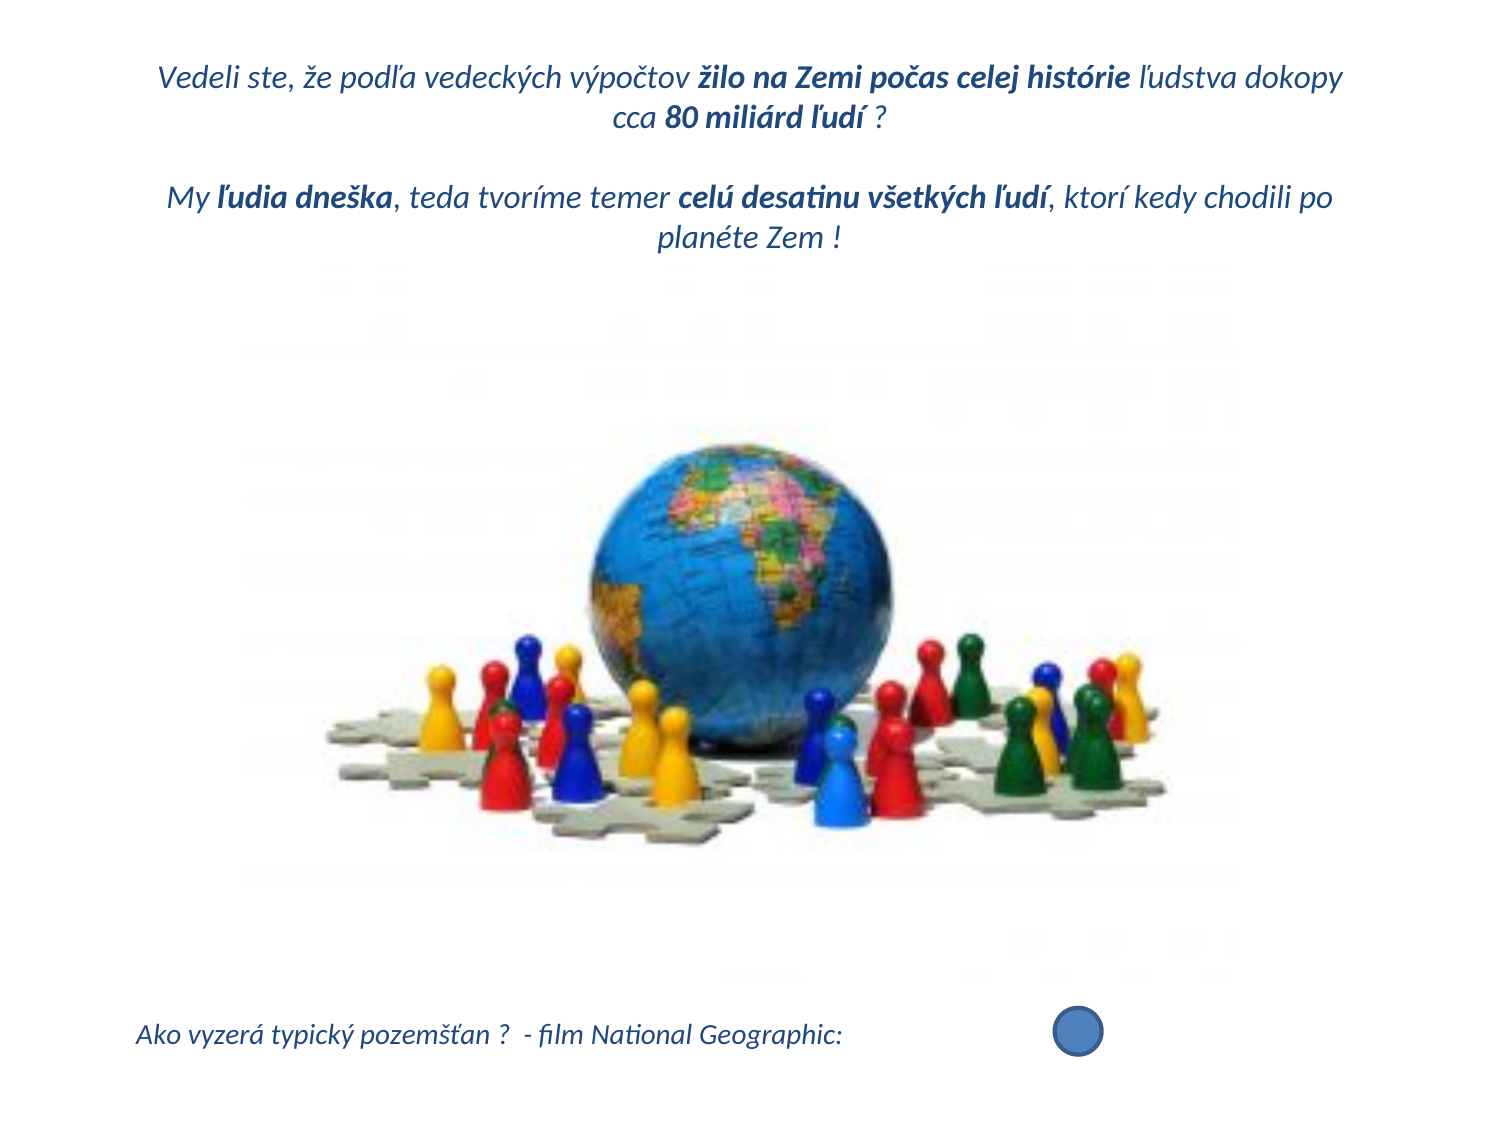

Vedeli ste, že podľa vedeckých výpočtov žilo na Zemi počas celej histórie ľudstva dokopy cca 80 miliárd ľudí ?
My ľudia dneška, teda tvoríme temer celú desatinu všetkých ľudí, ktorí kedy chodili po planéte Zem !
Ako vyzerá typický pozemšťan ? - film National Geographic: